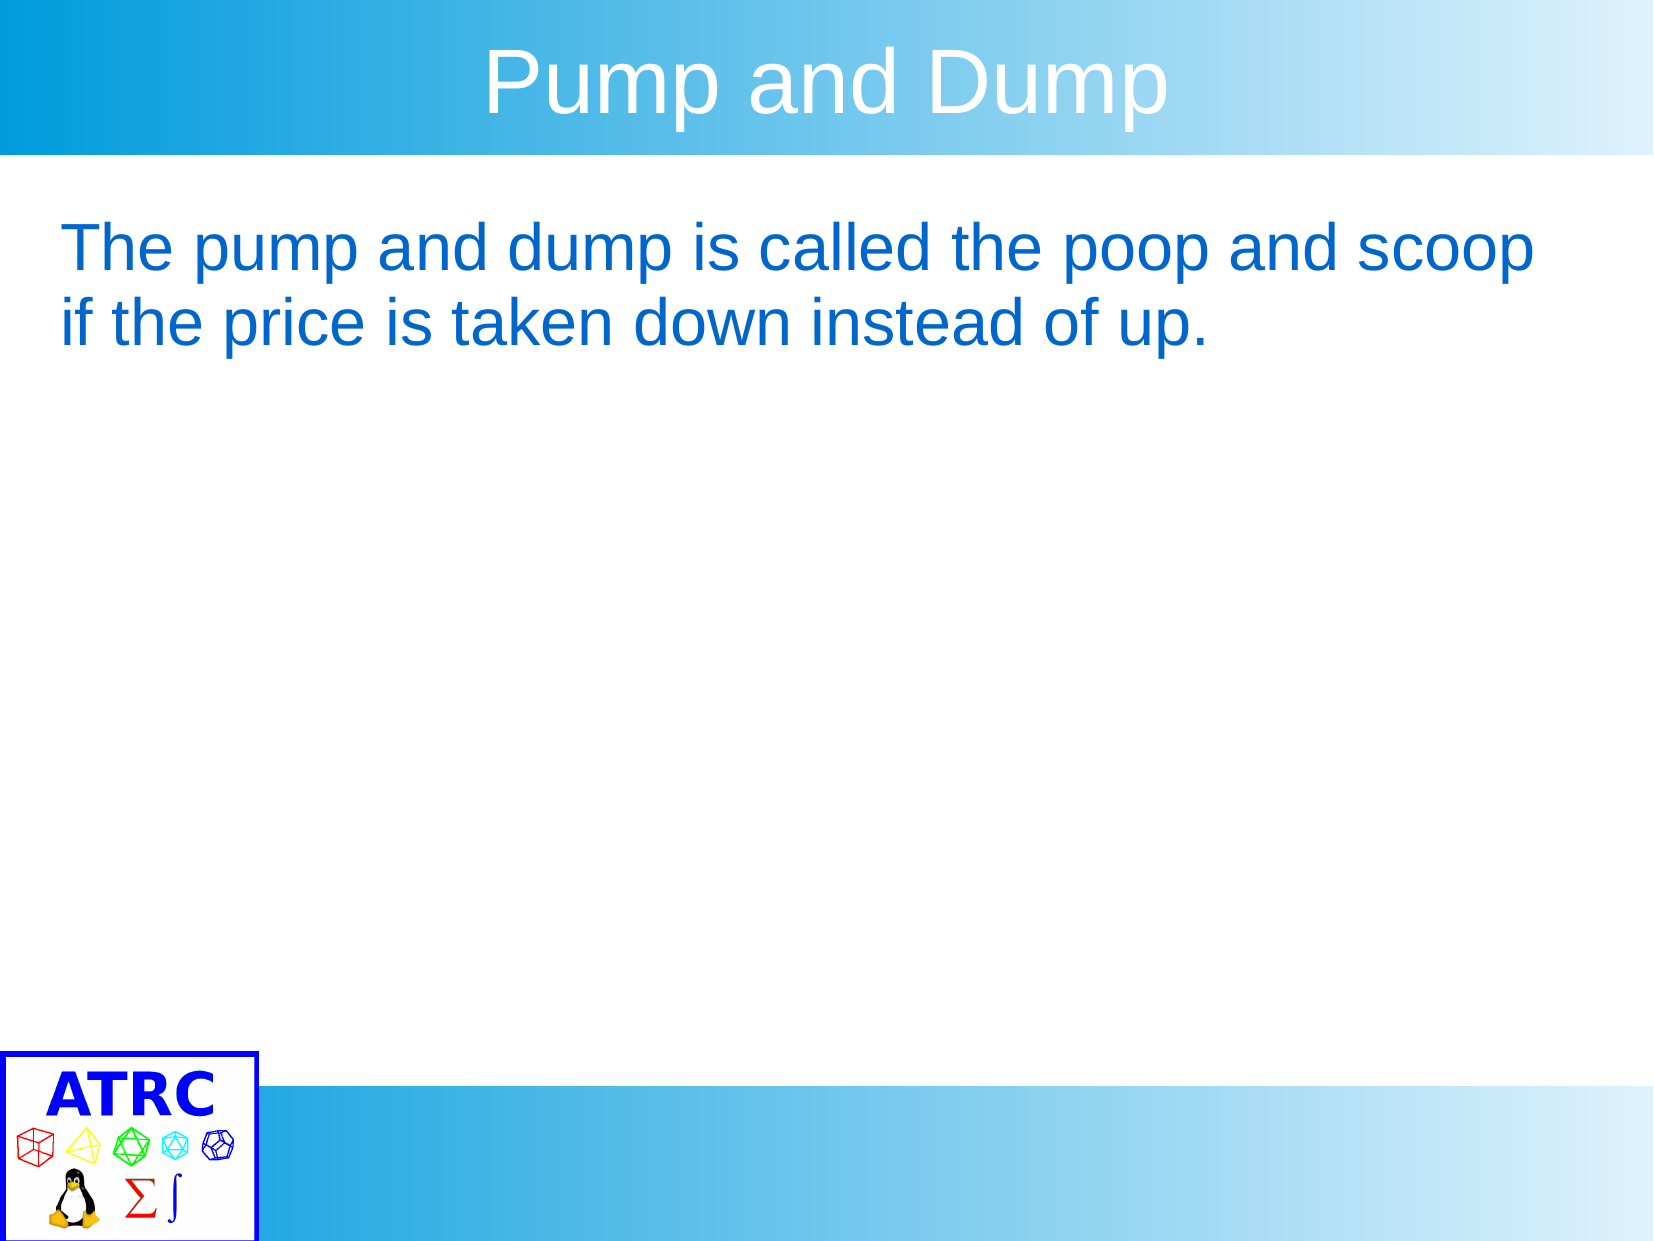

# Pump and Dump
The pump and dump is called the poop and scoop if the price is taken down instead of up.